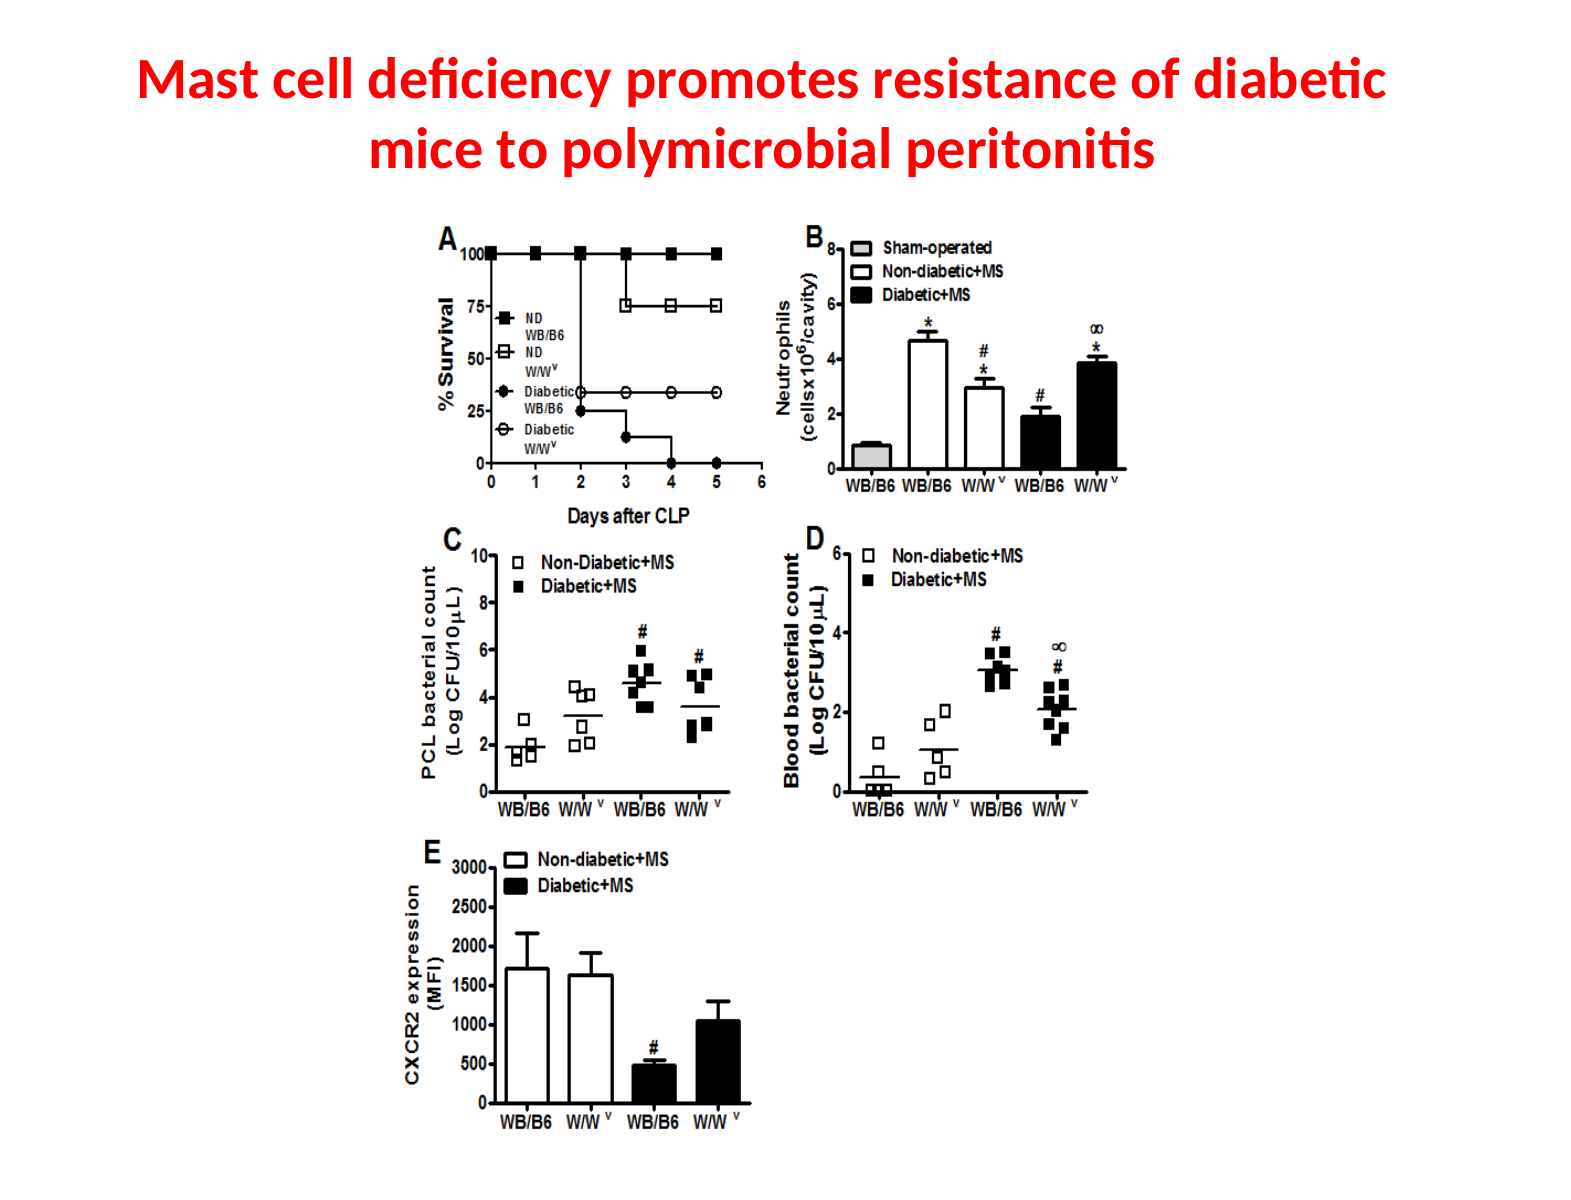

# Mast cell deficiency promotes resistance of diabetic mice to polymicrobial peritonitis